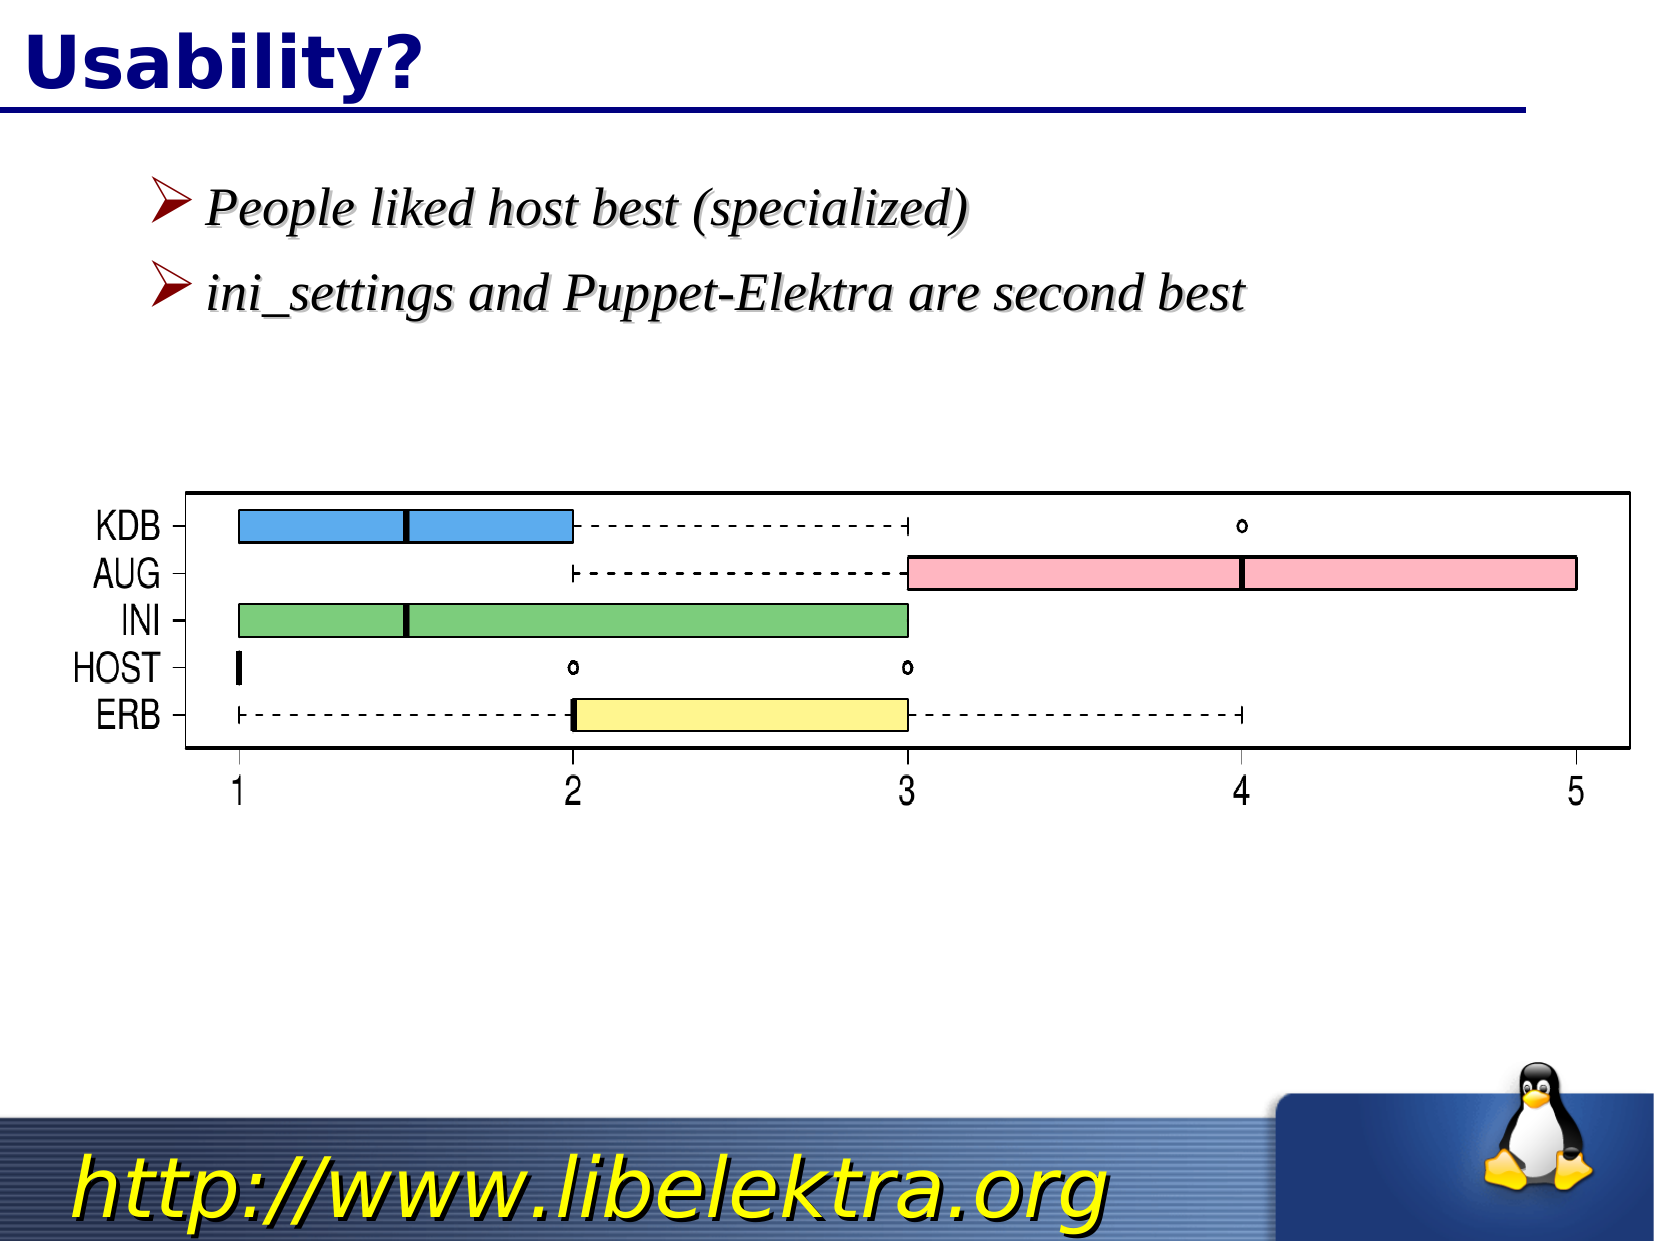

Usability?
# People liked host best (specialized)
ini_settings and Puppet-Elektra are second best